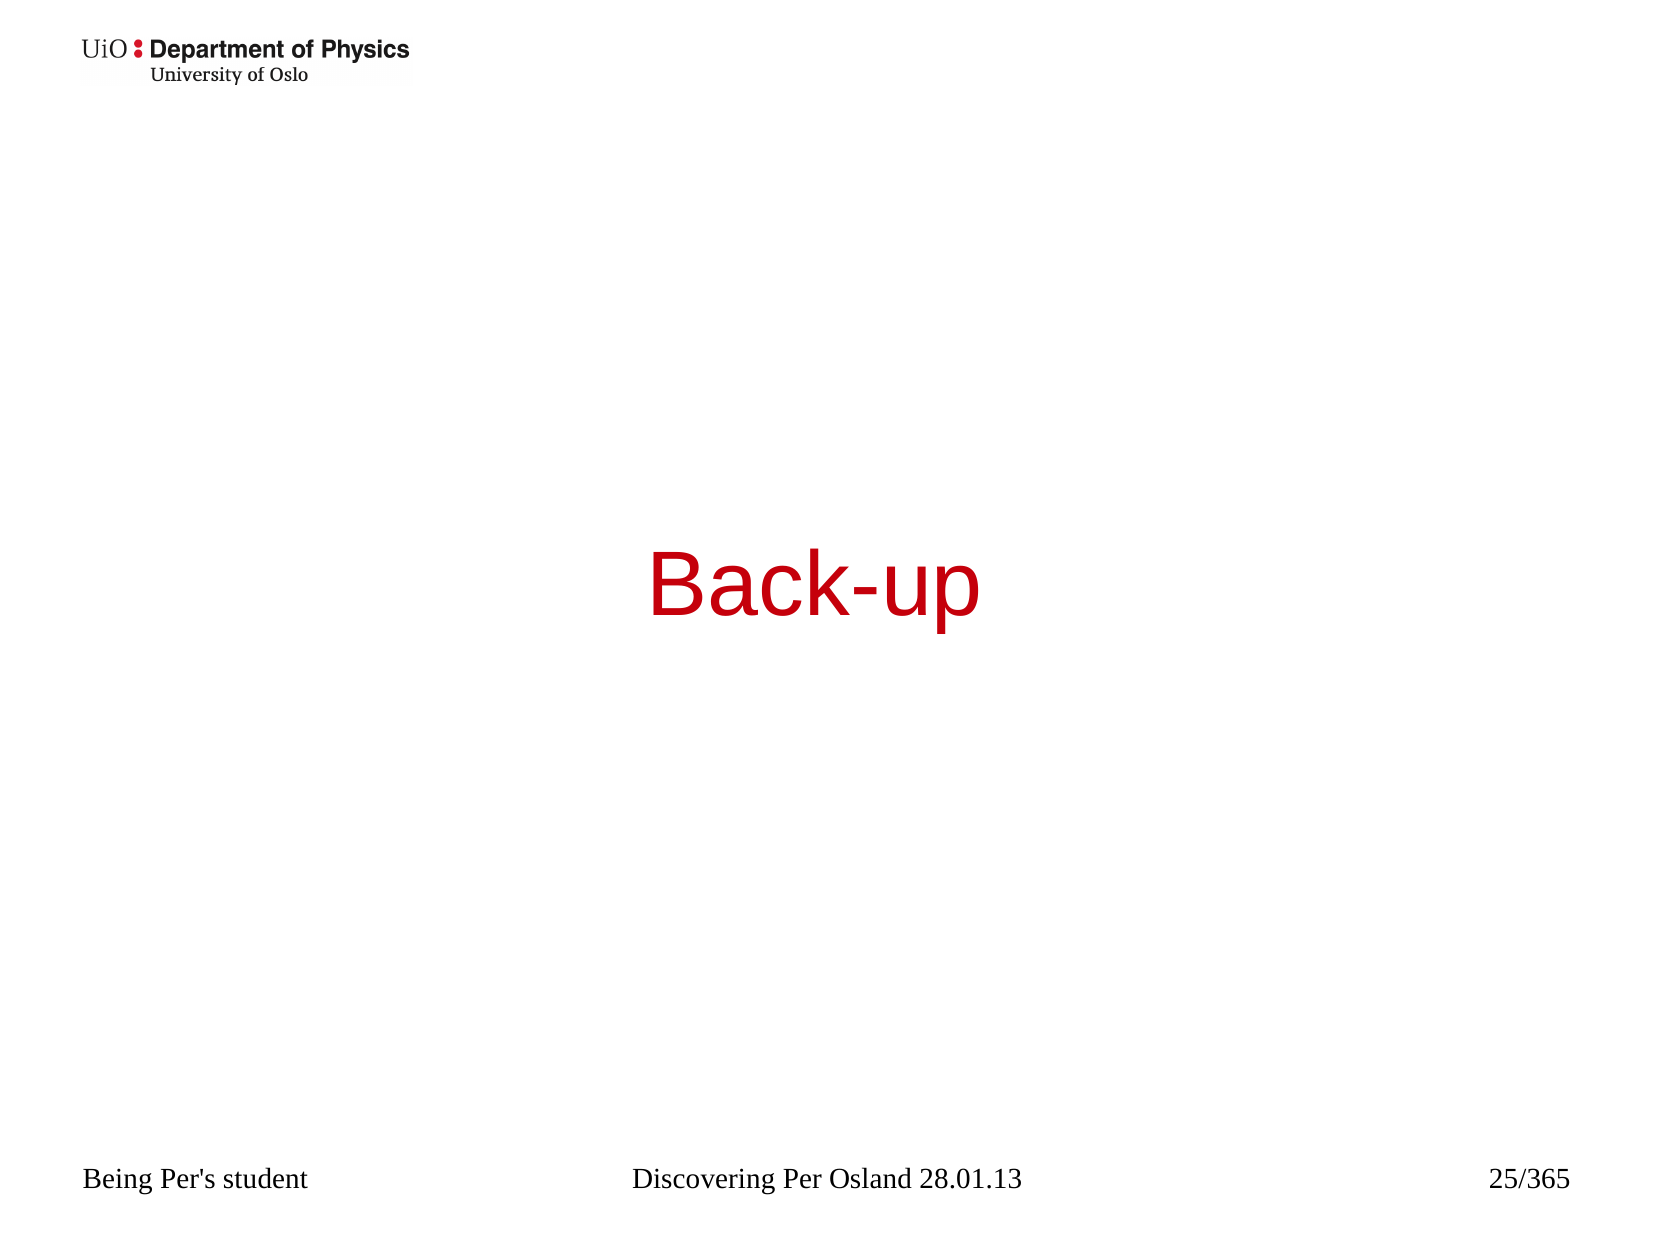

# Back-up
Being Per's student
Discovering Per Osland 28.01.13
25